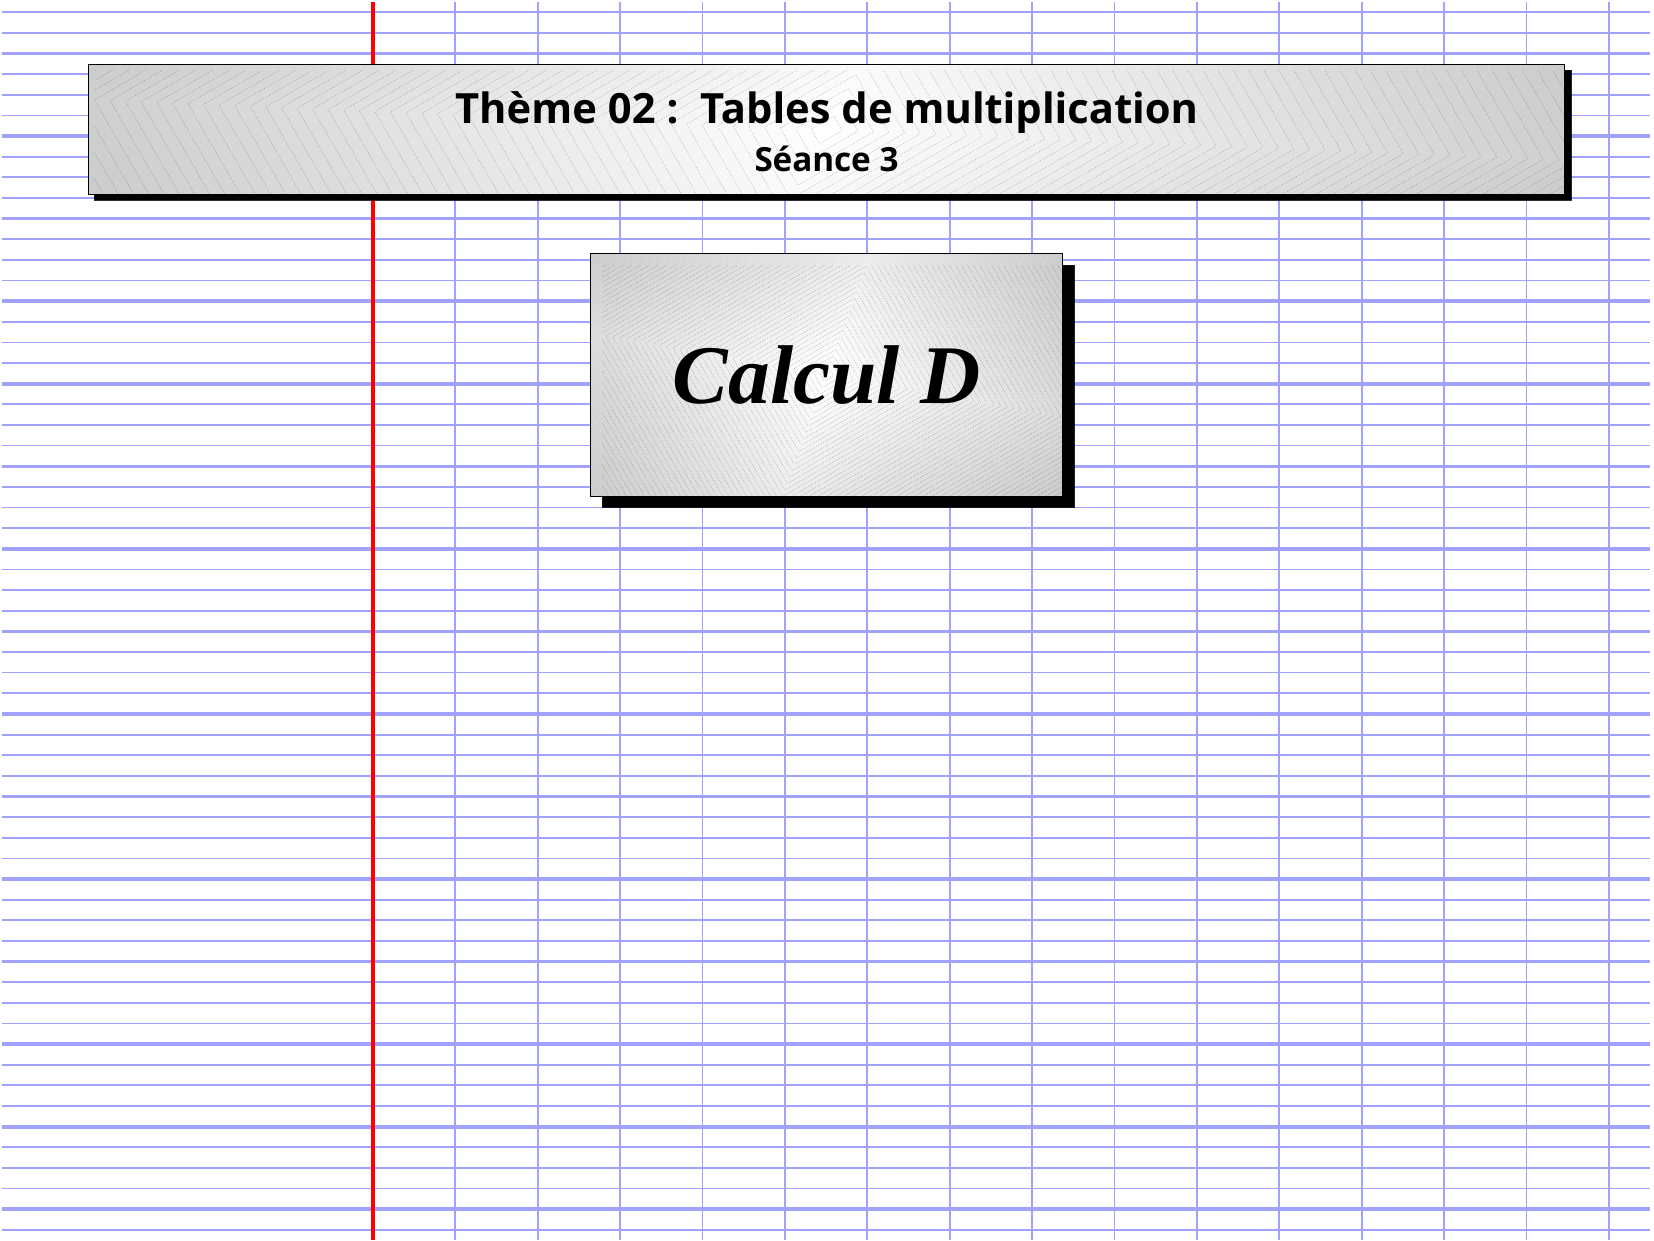

Thème 02 : Tables de multiplication
Séance 3
Calcul D